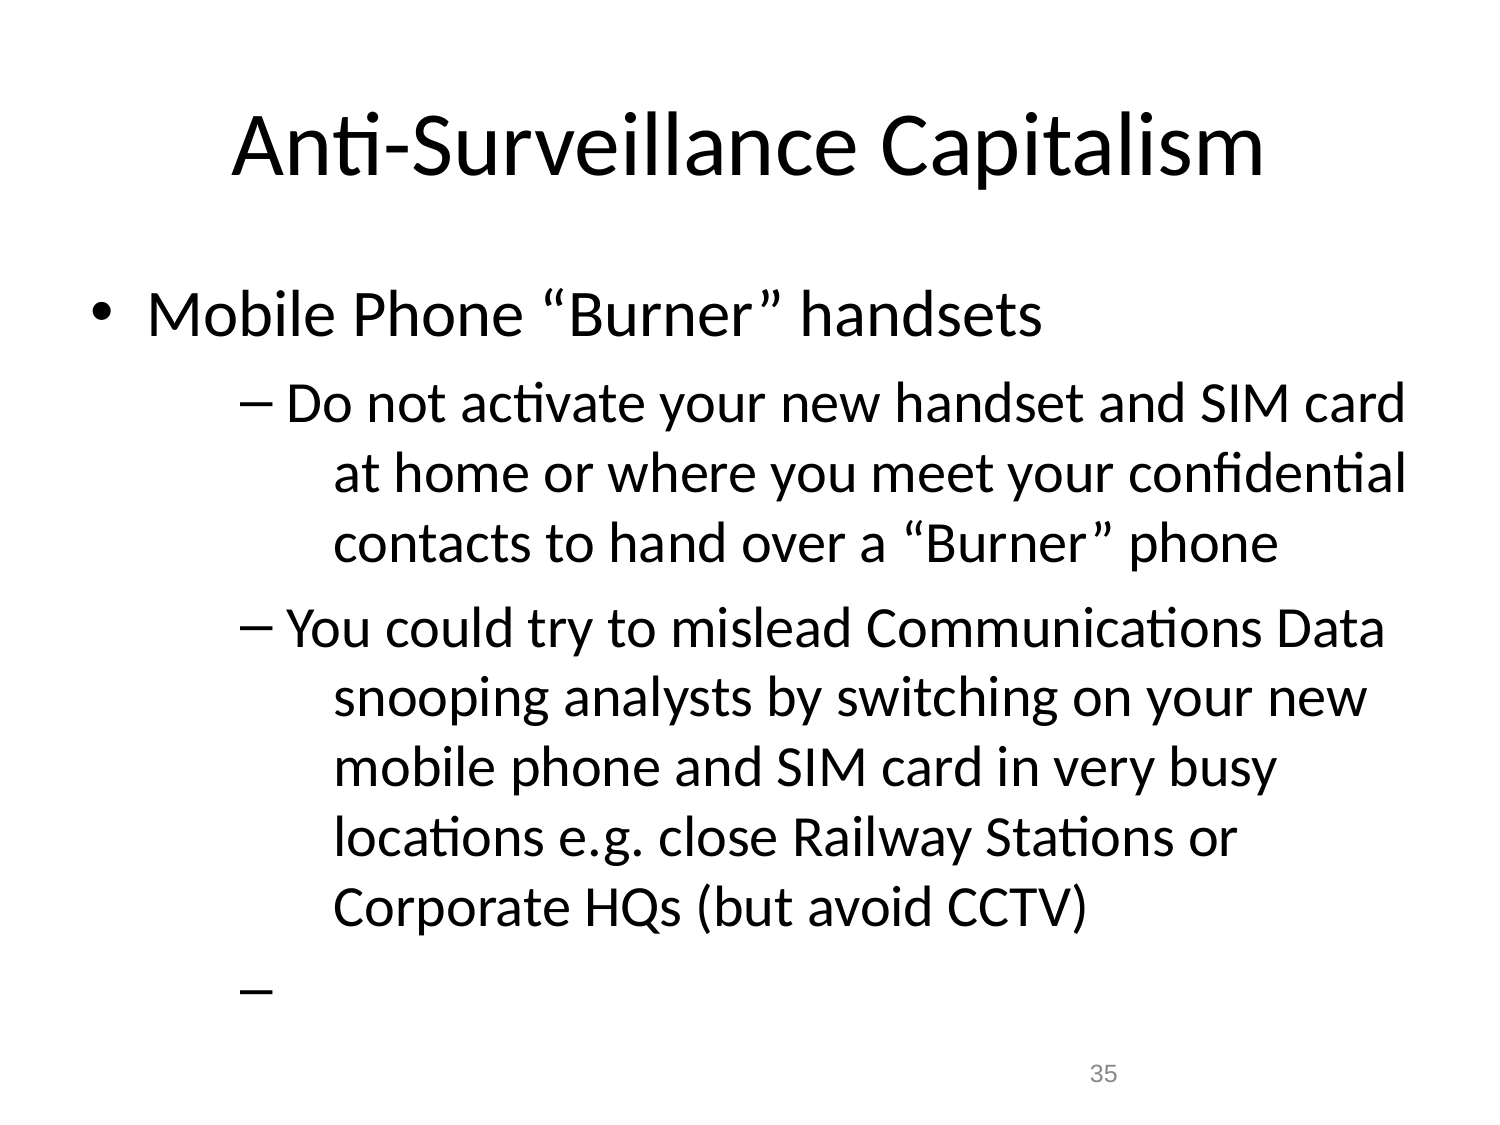

# Anti-Surveillance Capitalism
Mobile Phone “Burner” handsets
Do not activate your new handset and SIM card at home or where you meet your confidential contacts to hand over a “Burner” phone
You could try to mislead Communications Data snooping analysts by switching on your new mobile phone and SIM card in very busy locations e.g. close Railway Stations or Corporate HQs (but avoid CCTV)
35